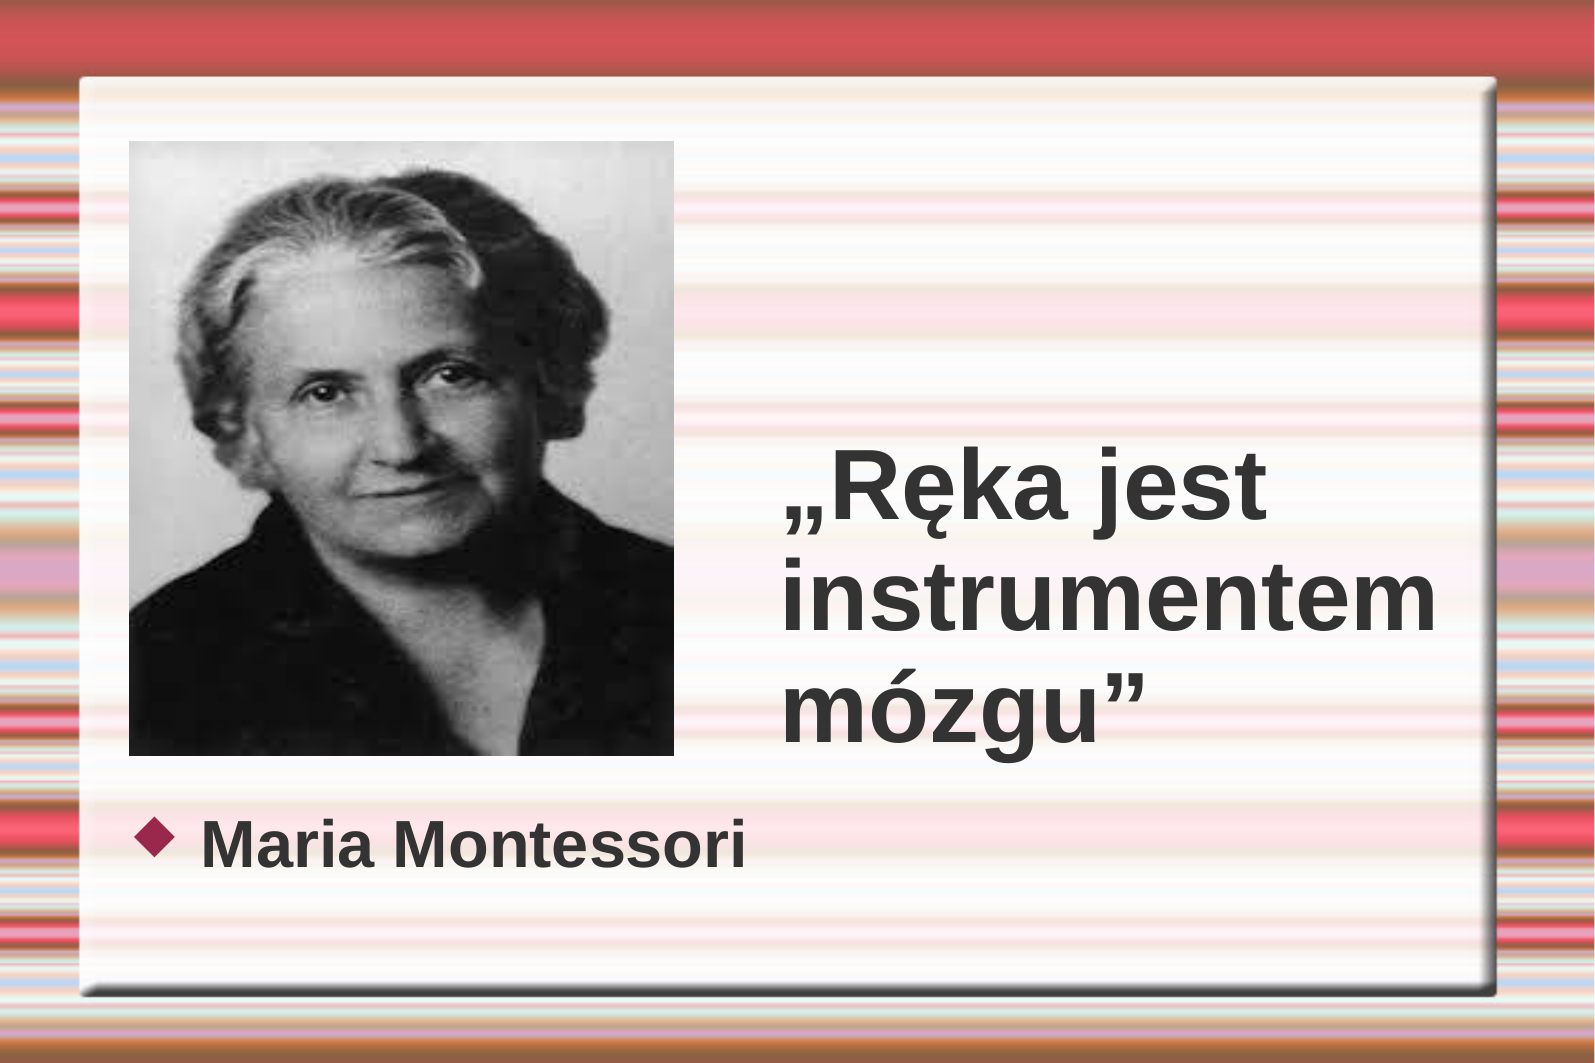

#
„Ręka jest instrumentem mózgu”
Maria Montessori